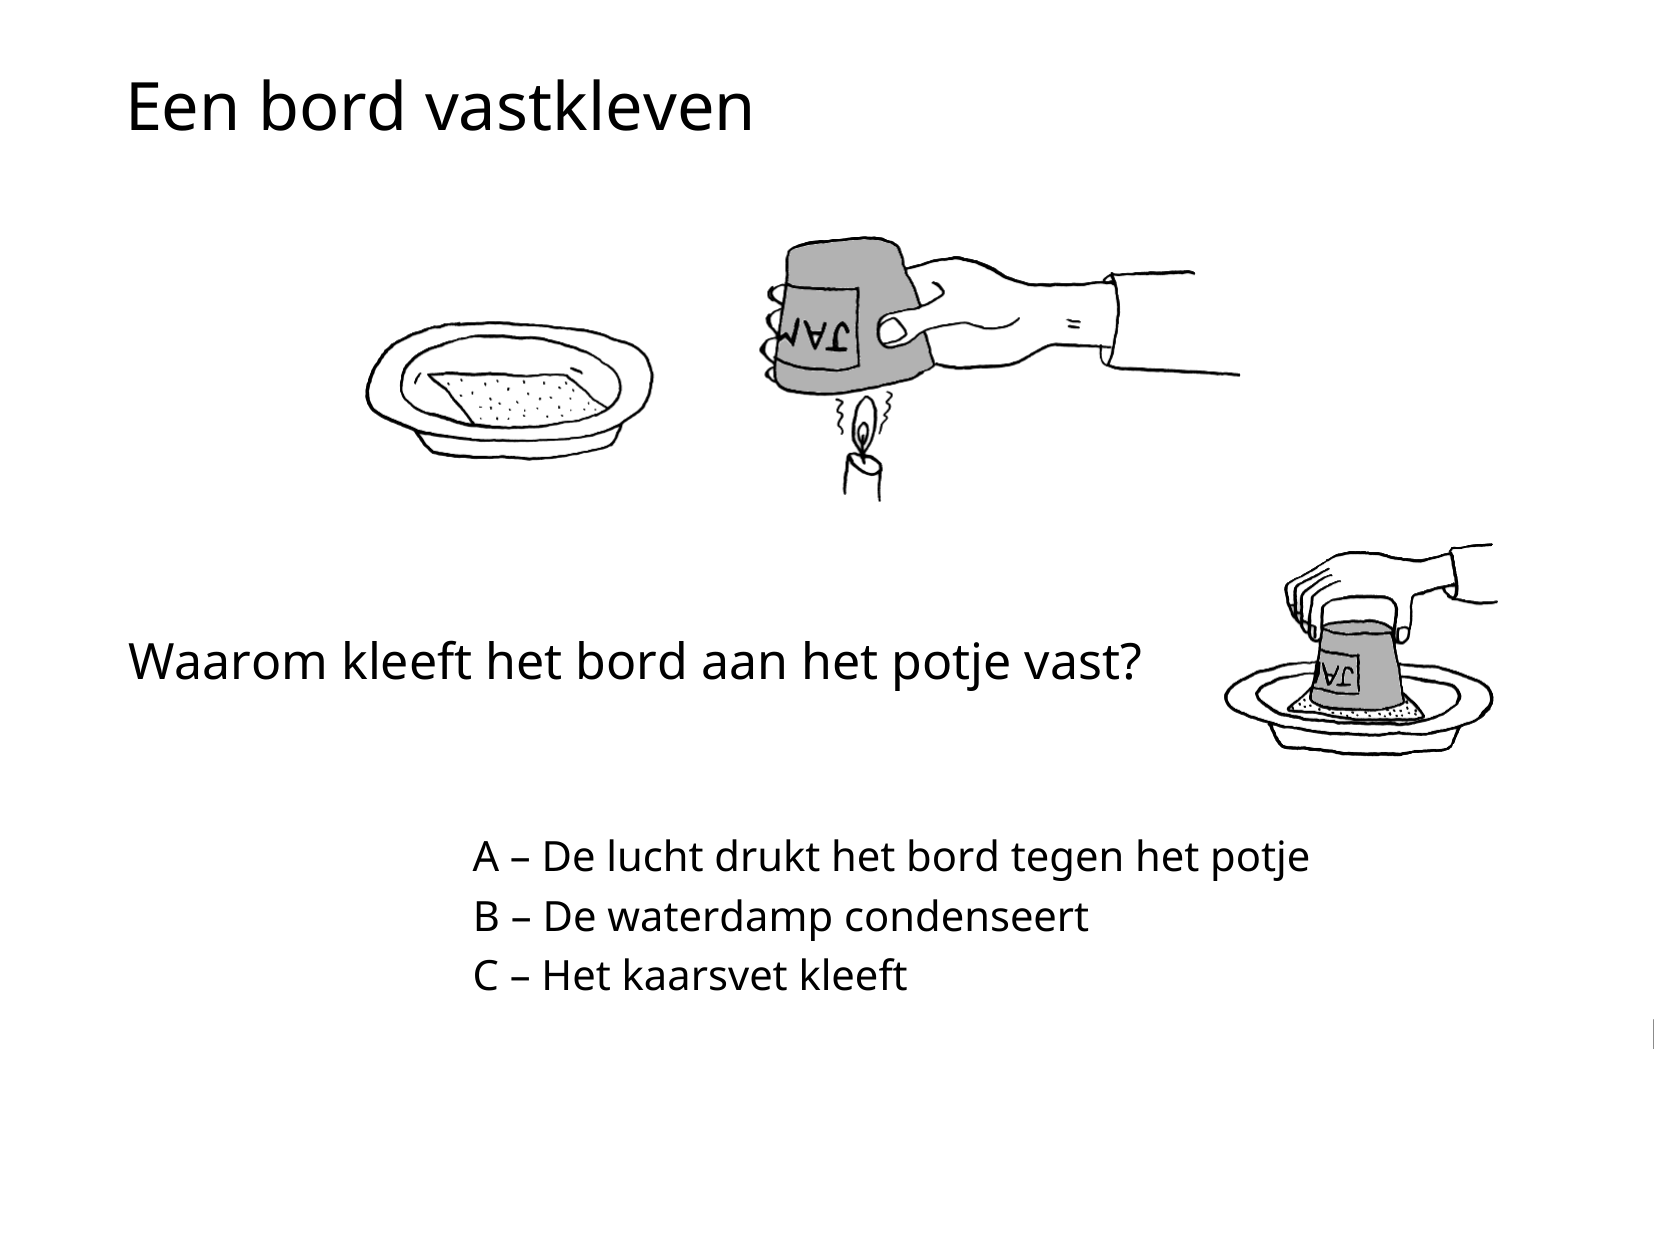

Een bord vastkleven
Waarom kleeft het bord aan het potje vast?
A – De lucht drukt het bord tegen het potje
B – De waterdamp condenseert
C – Het kaarsvet kleeft
D – Door het water in het servet.